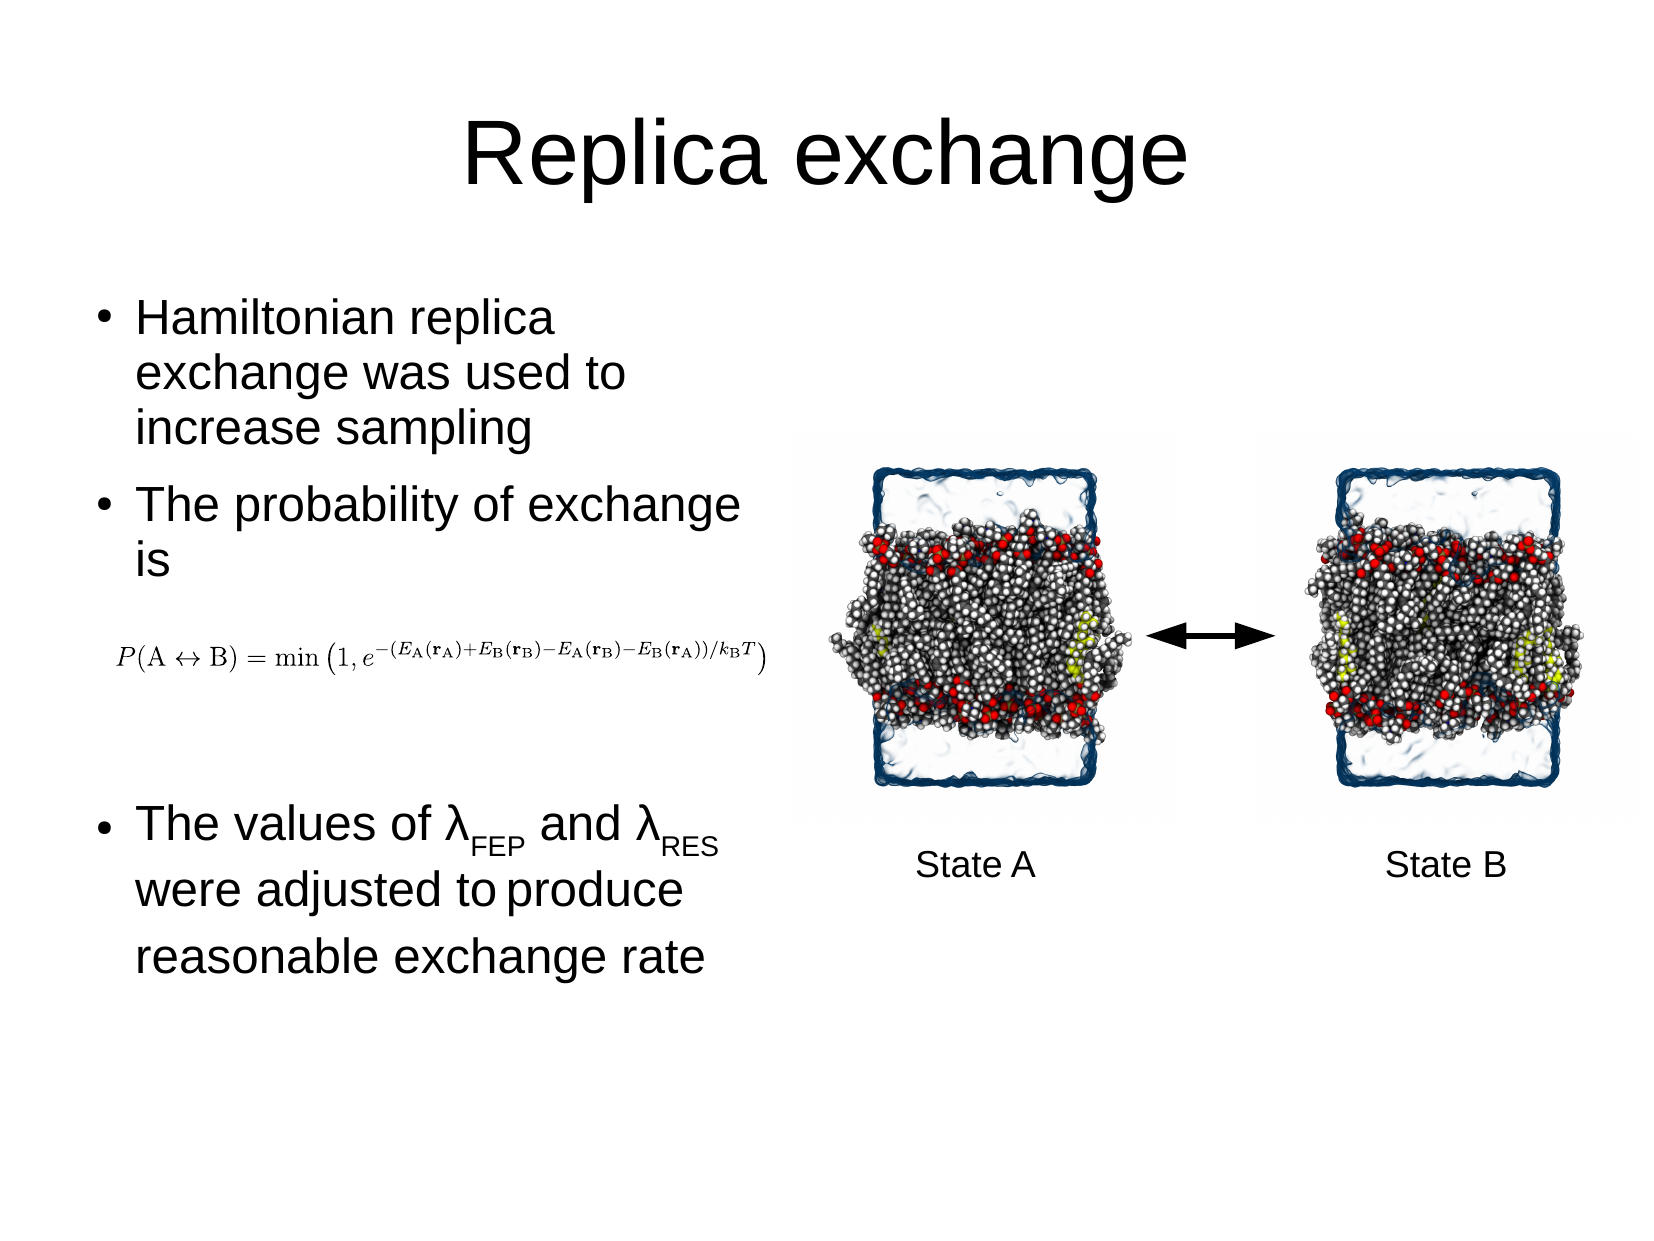

# Replica exchange
Hamiltonian replica exchange was used to increase sampling
The probability of exchange is
The values of λFEP and λRES were adjusted to produce reasonable exchange rate
State A
State B